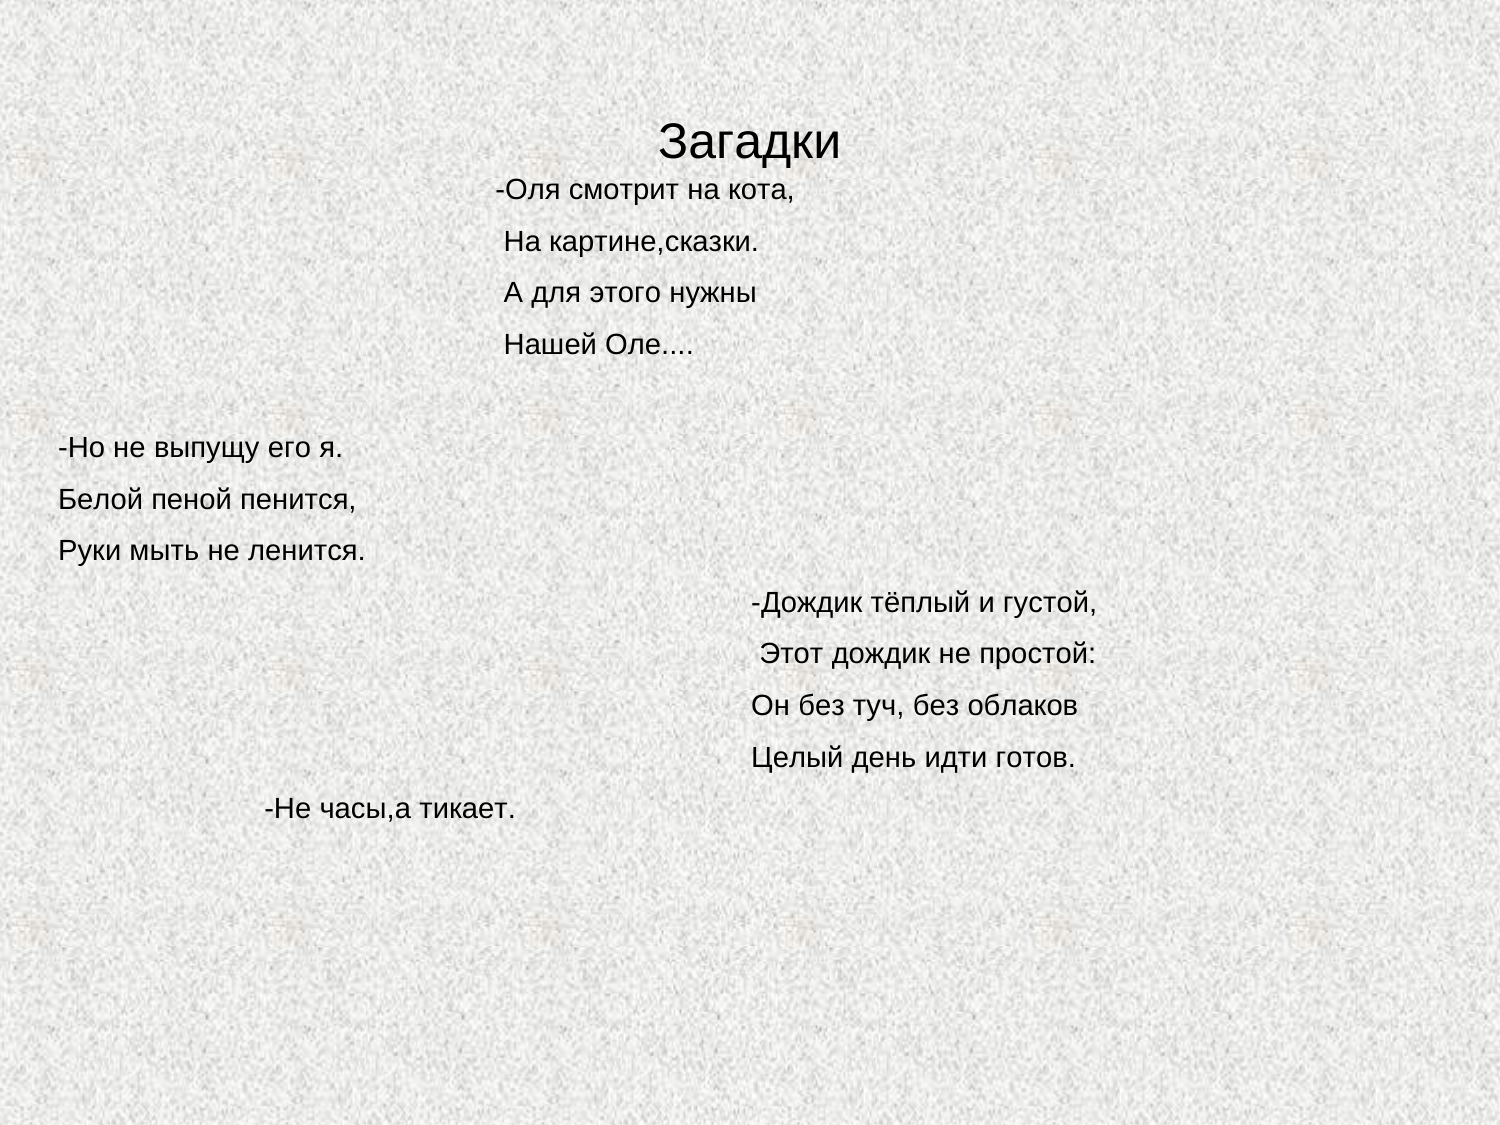

# Загадки
 -Оля смотрит на кота,
 На картине,сказки.
 А для этого нужны
 Нашей Оле....
-Но не выпущу его я.
Белой пеной пенится,
Руки мыть не ленится.
 -Дождик тёплый и густой,
 Этот дождик не простой:
 Он без туч, без облаков
 Целый день идти готов.
 -Не часы,а тикает.